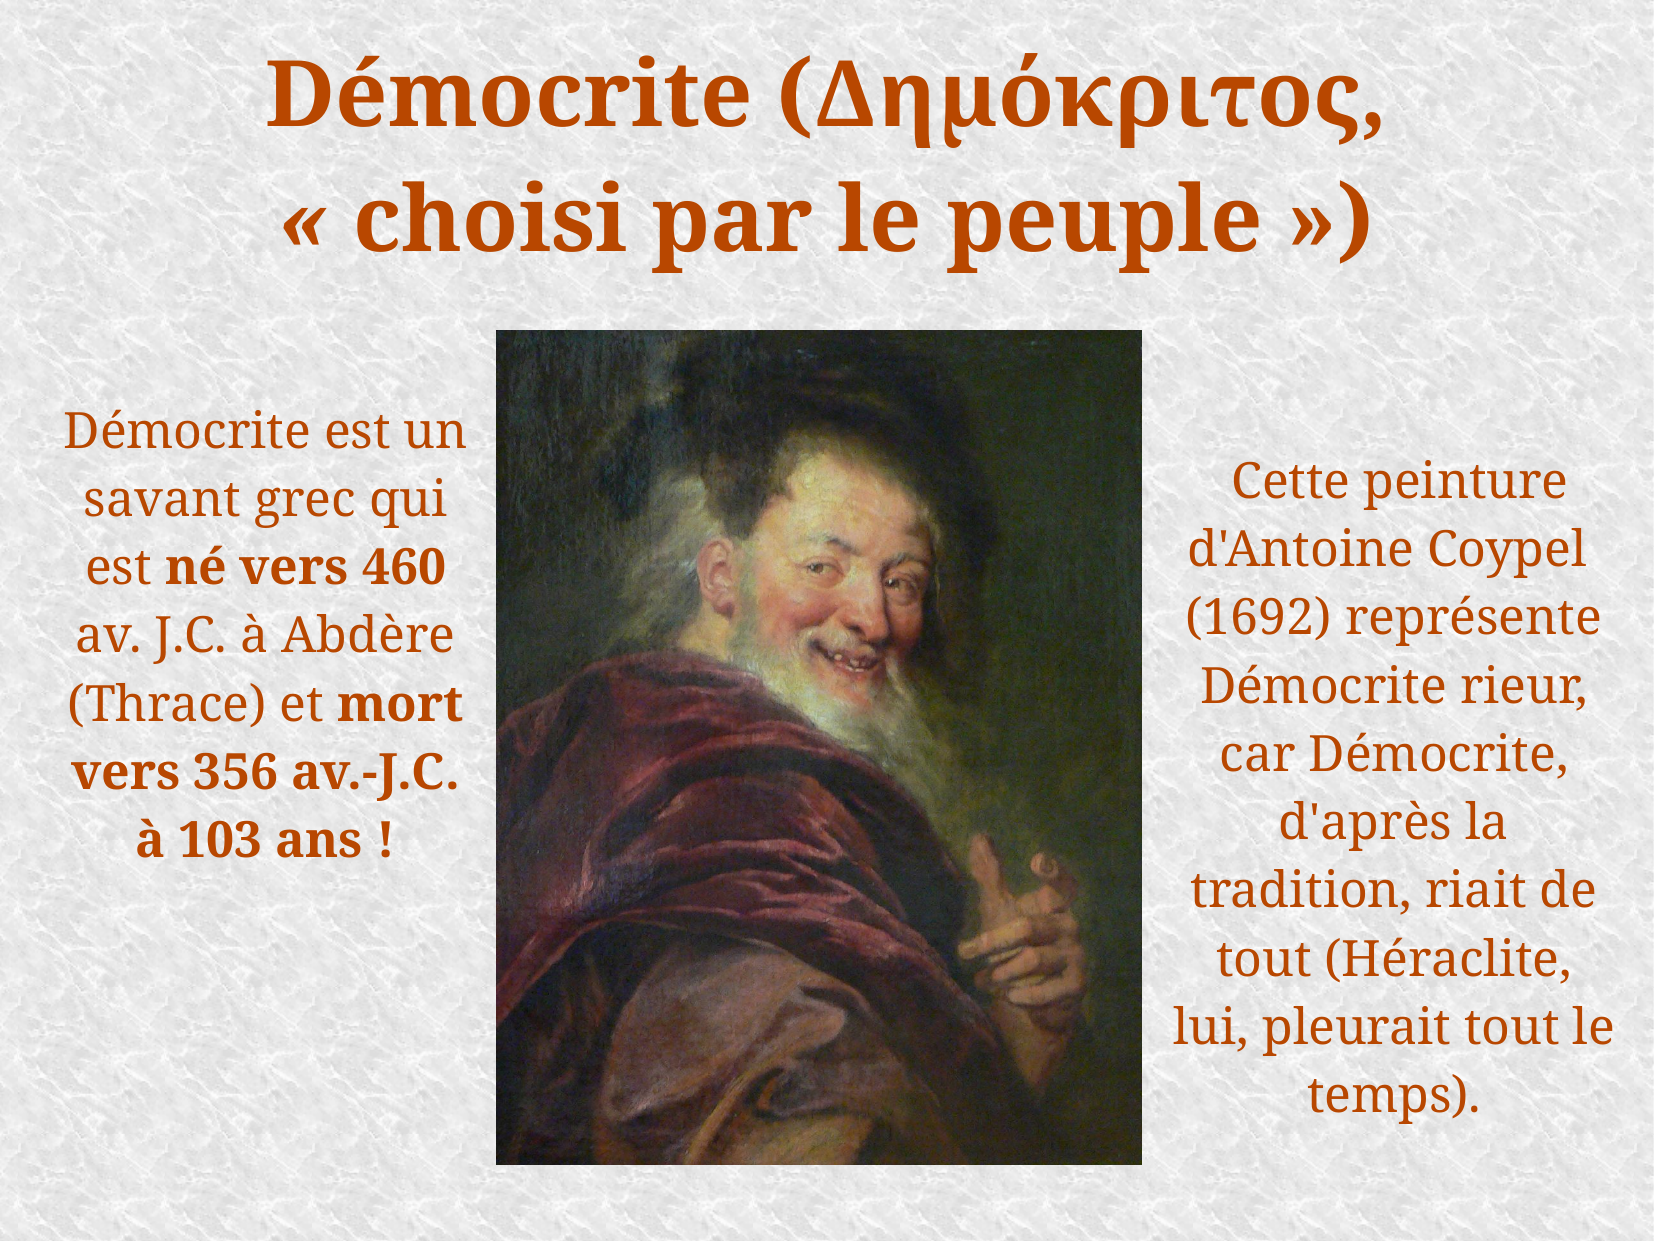

# Démocrite (Δημόκριτος, « choisi par le peuple »)
Démocrite est un savant grec qui est né vers 460 av. J.C. à Abdère (Thrace) et mort vers 356 av.-J.C. à 103 ans !
 Cette peinture d'Antoine Coypel (1692) représente Démocrite rieur, car Démocrite, d'après la tradition, riait de tout (Héraclite, lui, pleurait tout le temps).